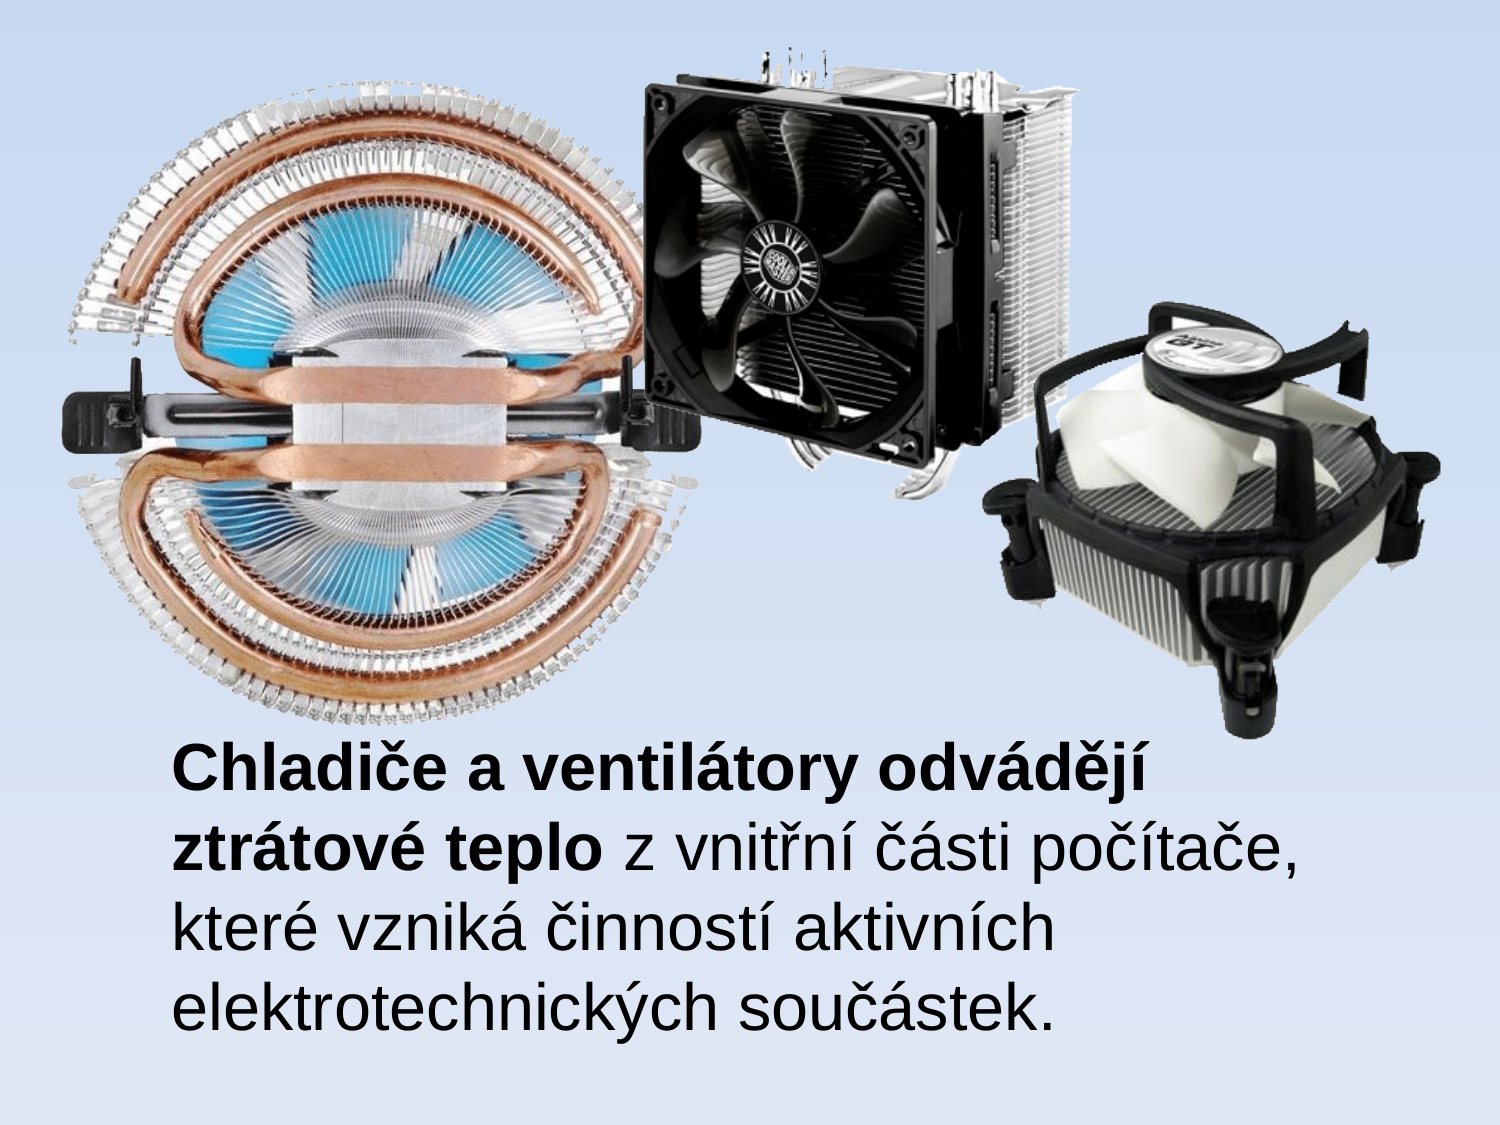

# Chladiče a ventilátory odvádějí ztrátové teplo z vnitřní části počítače, které vzniká činností aktivních elektrotechnických součástek.